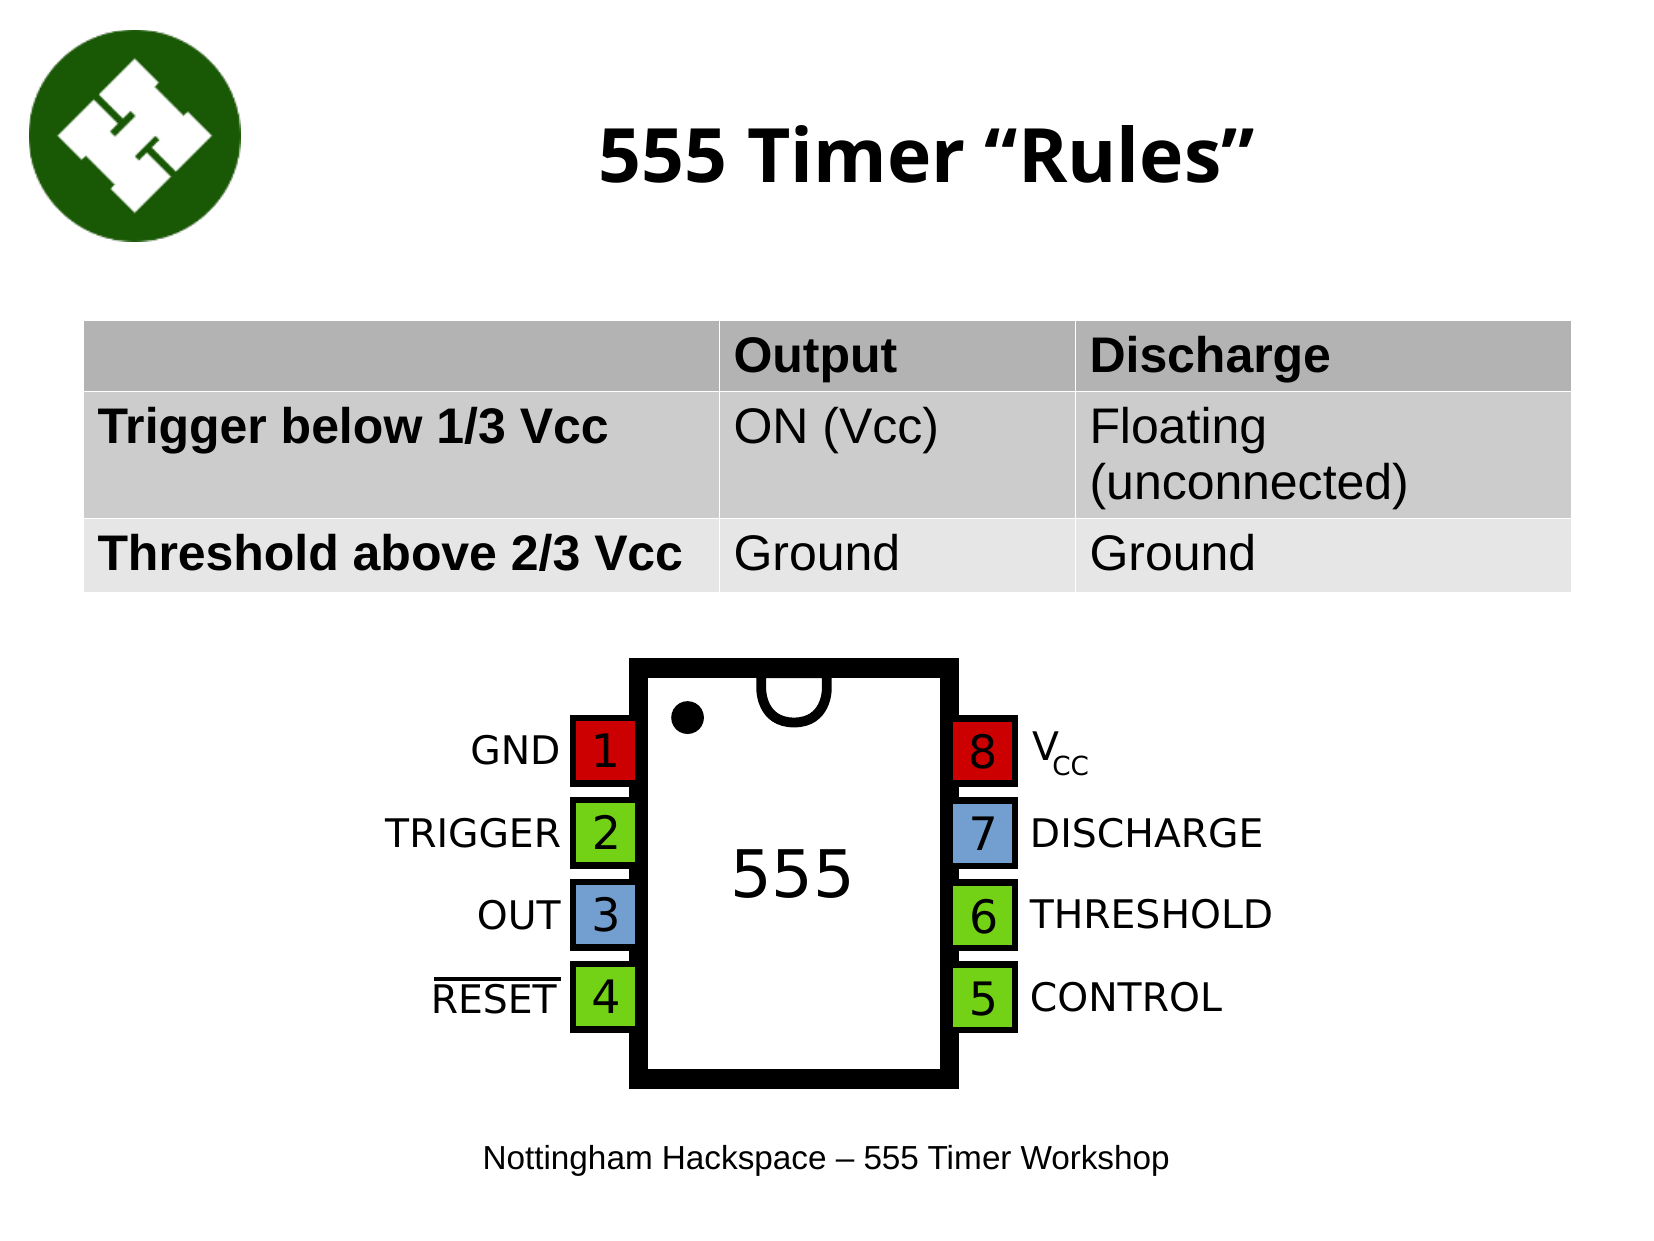

# 555 Timer “Rules”
| | Output | Discharge |
| --- | --- | --- |
| Trigger below 1/3 Vcc | ON (Vcc) | Floating (unconnected) |
| Threshold above 2/3 Vcc | Ground | Ground |
Nottinghack Elecronics - 555 Timer